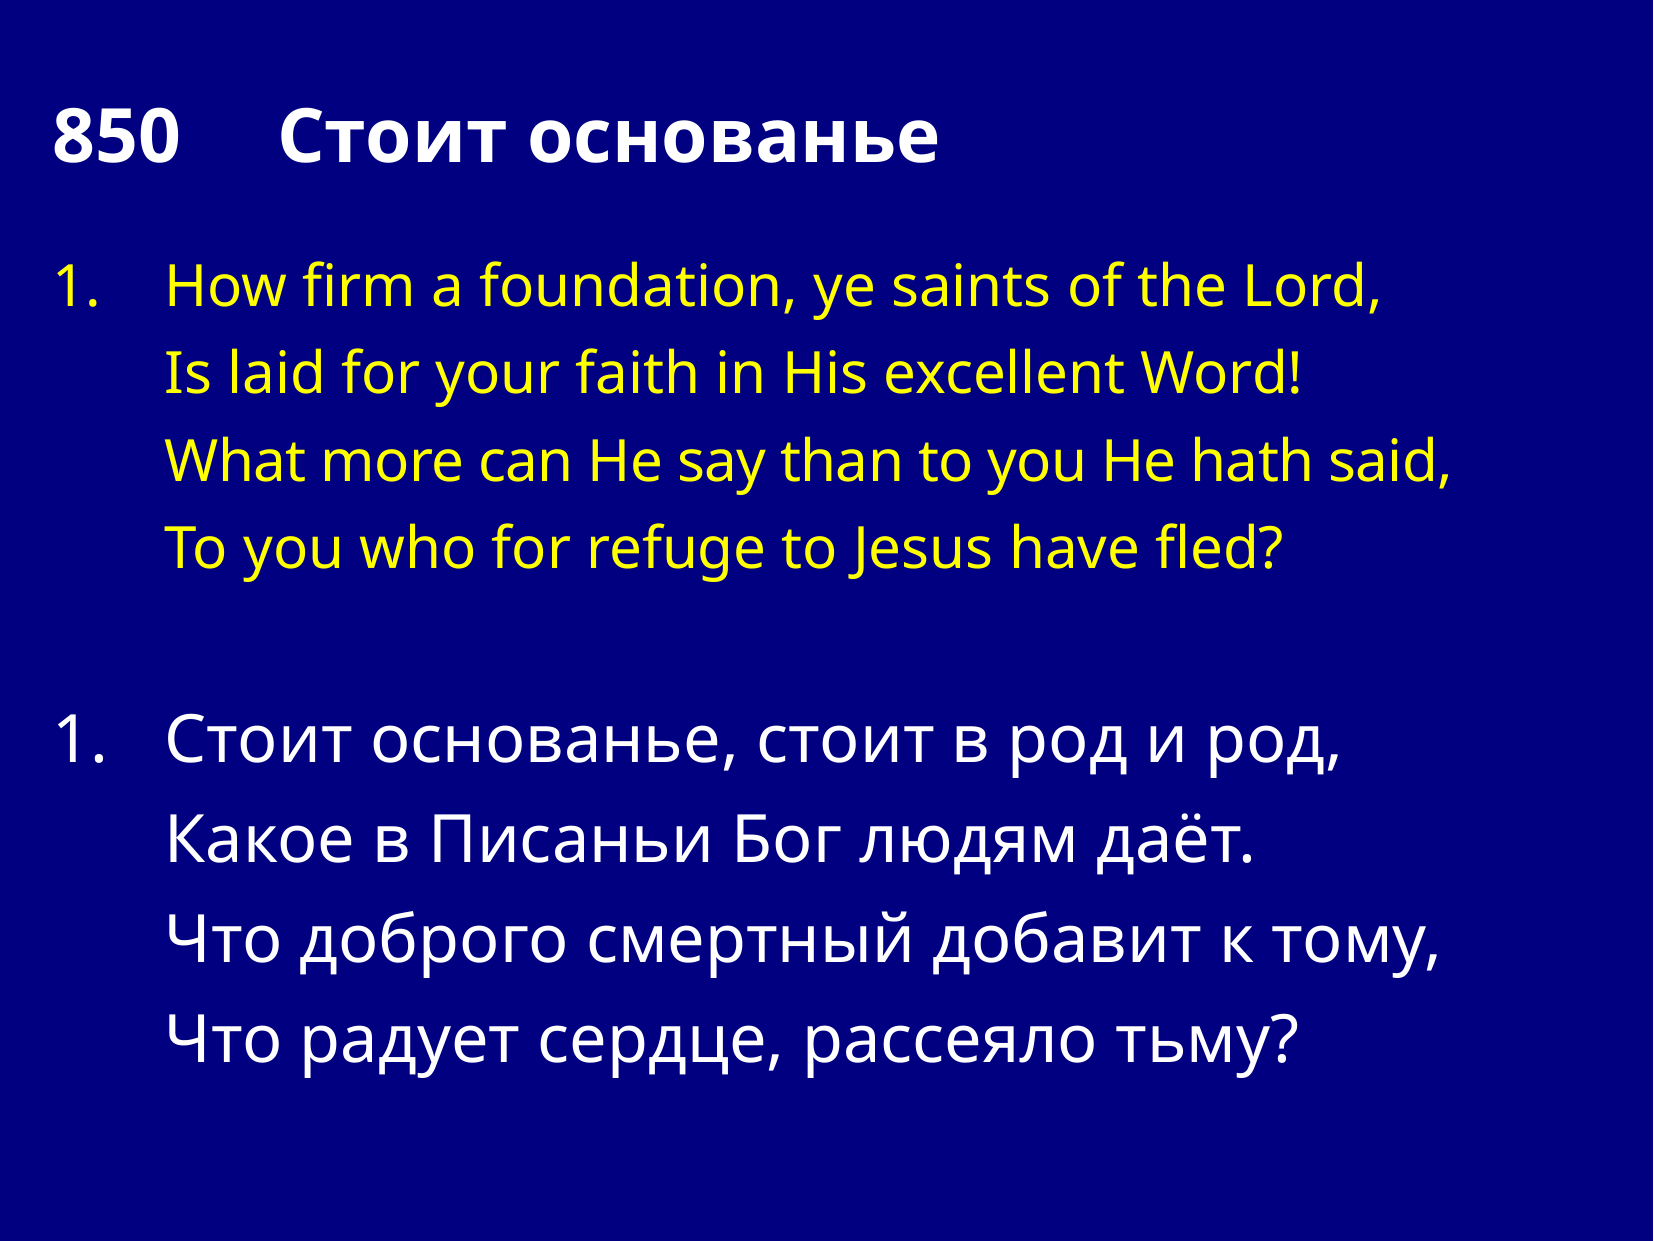

850	Стоит основанье
1.	How firm a foundation, ye saints of the Lord,
	Is laid for your faith in His excellent Word!
	What more can He say than to you He hath said,
	To you who for refuge to Jesus have fled?
1.	Стоит основанье, стоит в род и род,
	Какое в Писаньи Бог людям даёт.
	Что доброго смертный добавит к тому,
	Что радует сердце, рассеяло тьму?